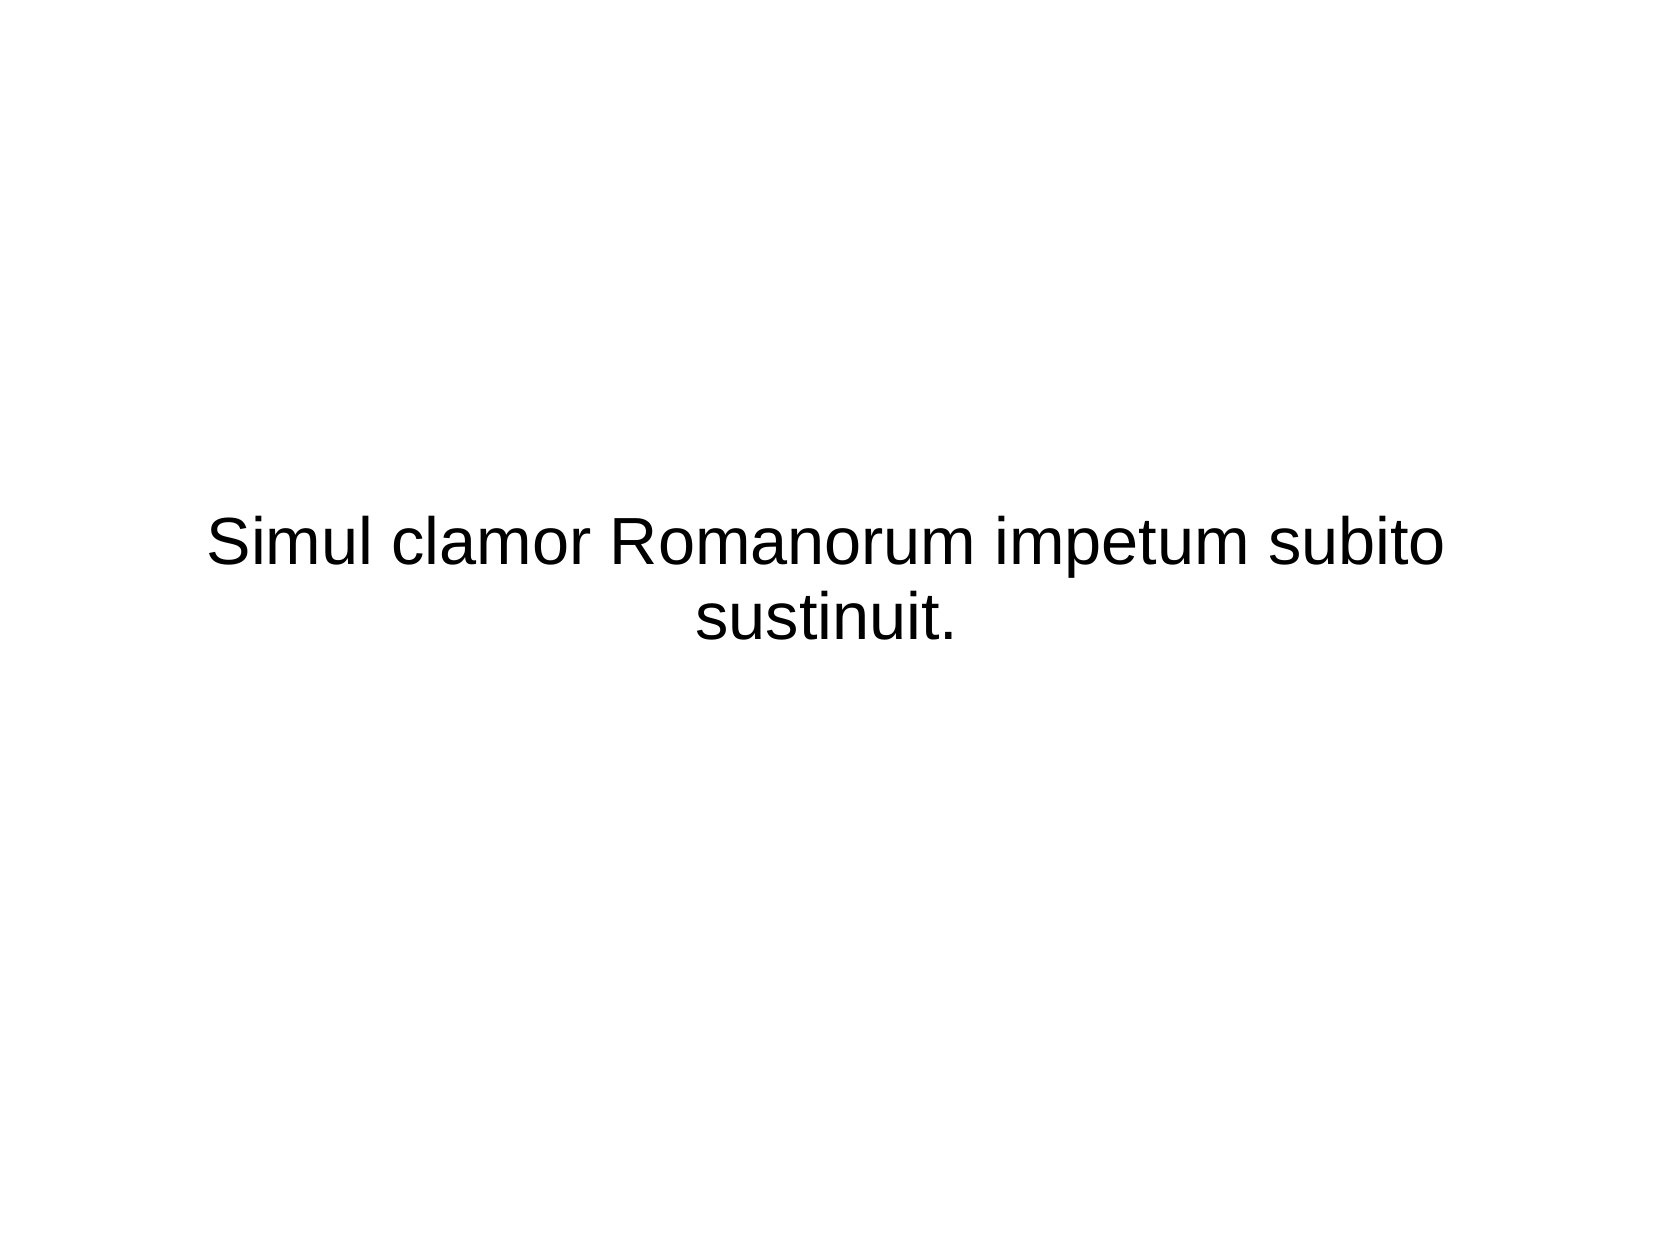

# Simul clamor Romanorum impetum subito sustinuit.